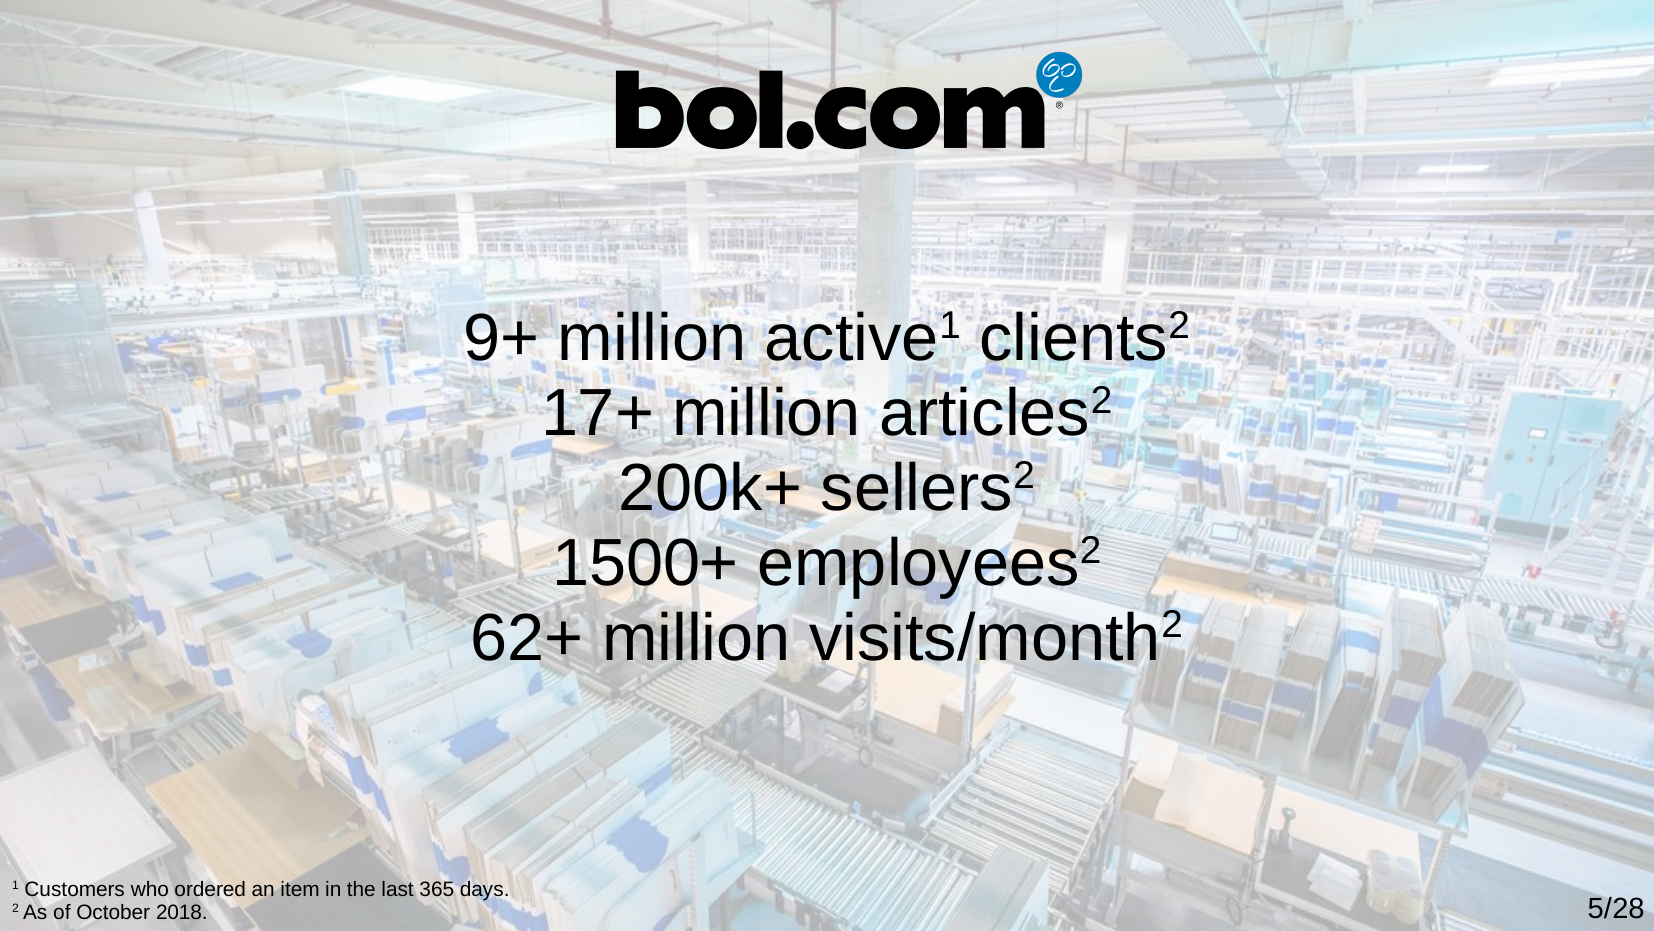

# 9+ million active1 clients2
17+ million articles2
200k+ sellers2
1500+ employees2
62+ million visits/month2
1 Customers who ordered an item in the last 365 days.
2 As of October 2018.
3/28